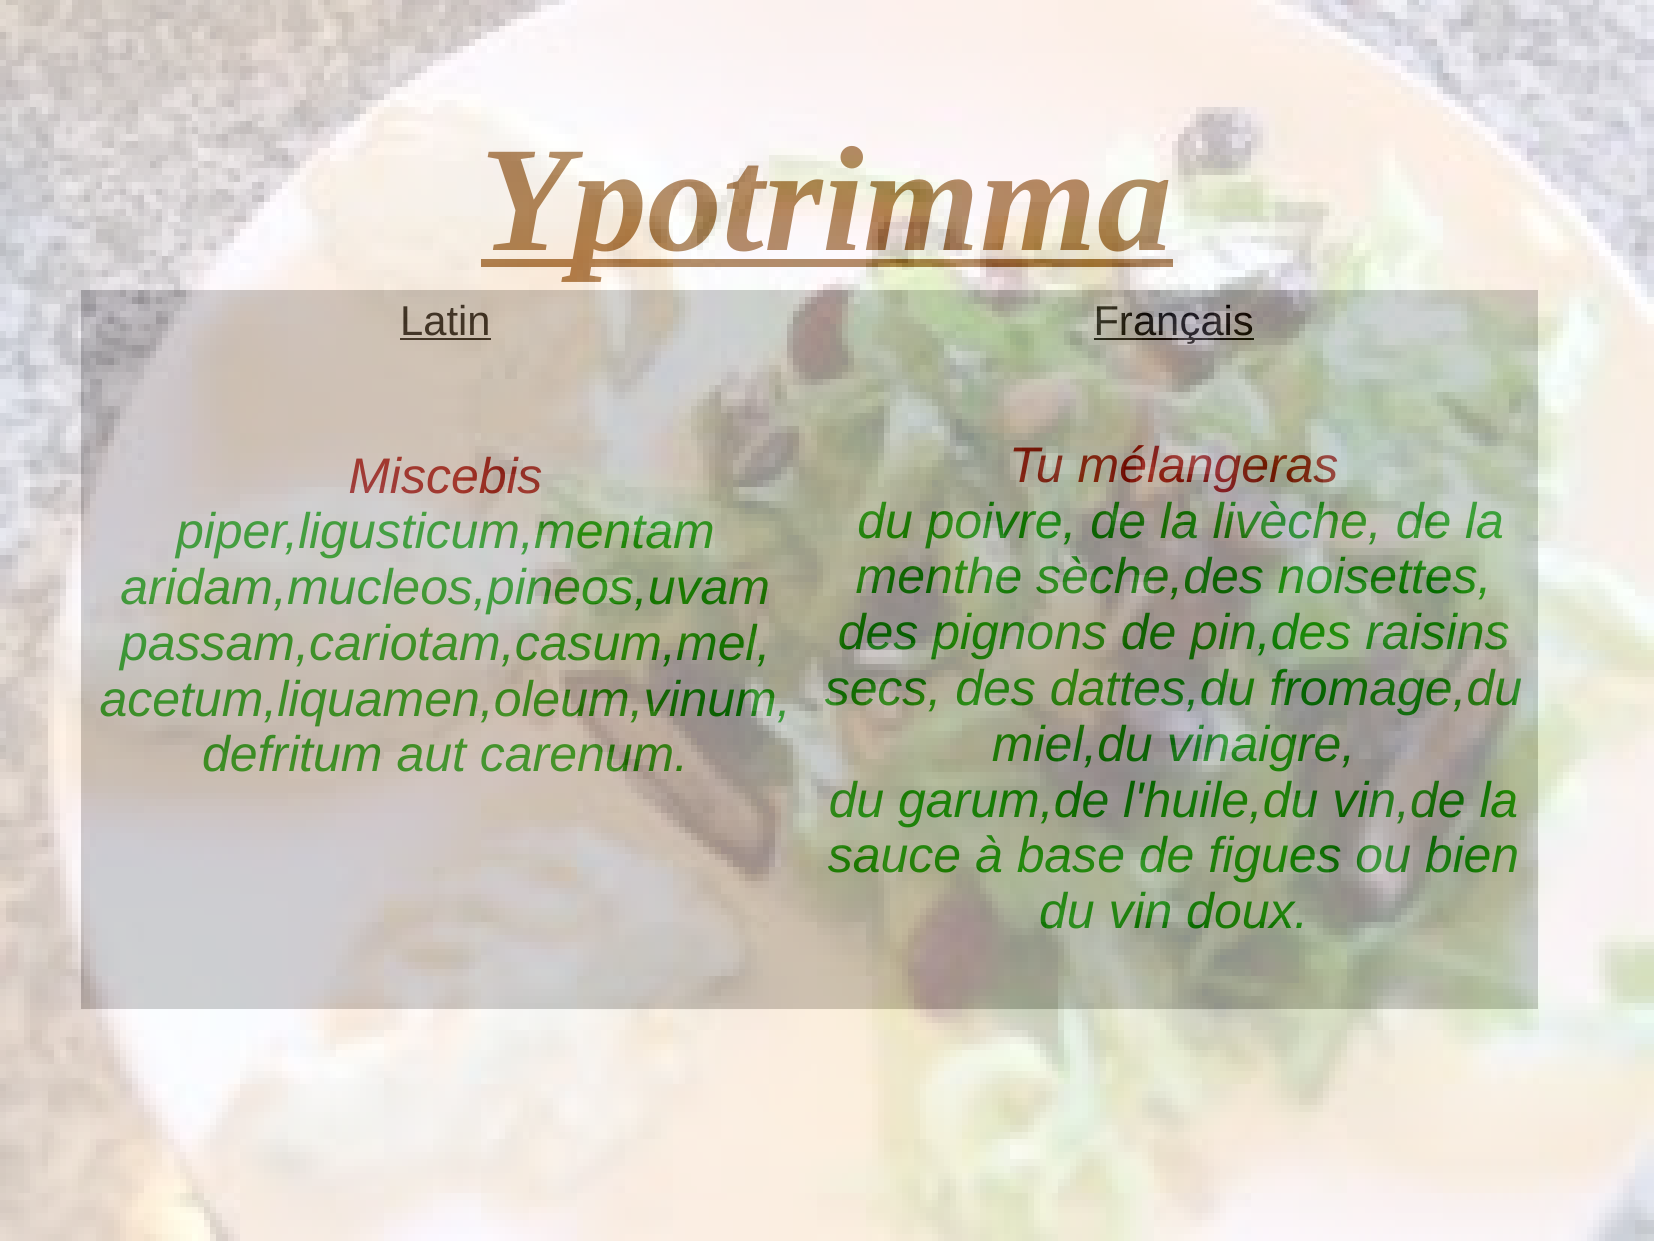

# Ypotrimma
| Latin Miscebis piper,ligusticum,mentam aridam,mucleos,pineos,uvam passam,cariotam,casum,mel, acetum,liquamen,oleum,vinum, defritum aut carenum. | Français Tu mélangeras du poivre, de la livèche, de la menthe sèche,des noisettes, des pignons de pin,des raisins secs, des dattes,du fromage,du miel,du vinaigre, du garum,de l'huile,du vin,de la sauce à base de figues ou bien du vin doux. |
| --- | --- |